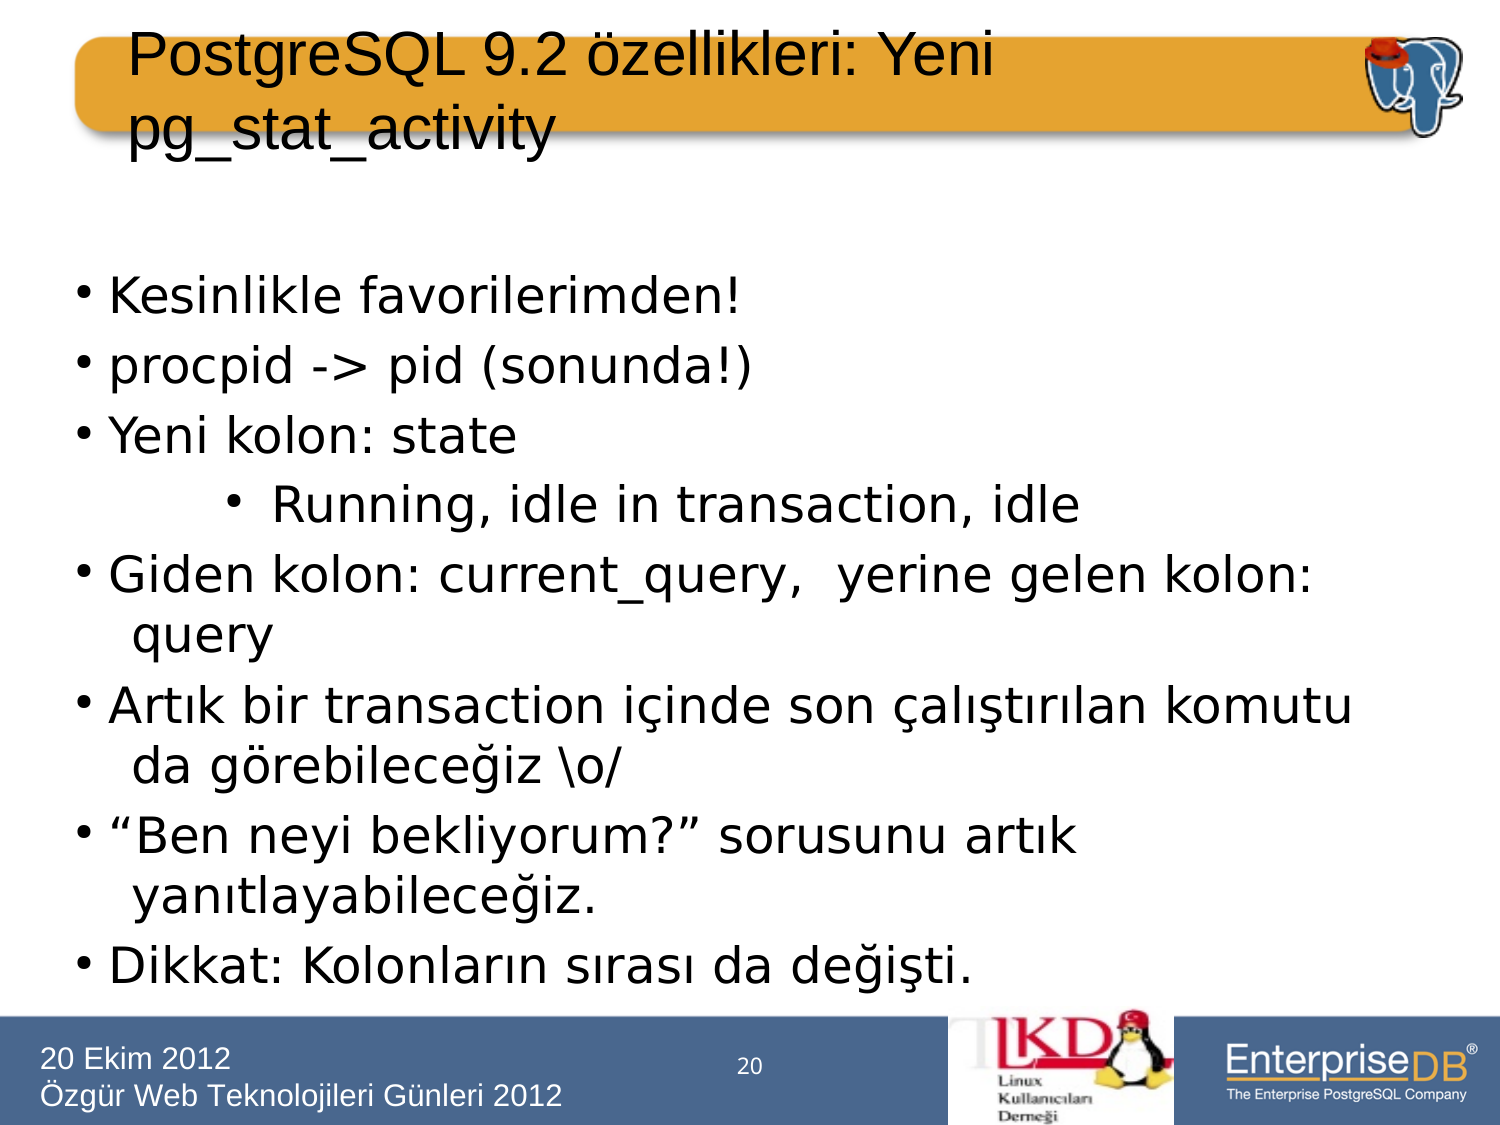

# PostgreSQL 9.2 özellikleri: Yeni pg_stat_activity
 Kesinlikle favorilerimden!
 procpid -> pid (sonunda!)
 Yeni kolon: state
Running, idle in transaction, idle
 Giden kolon: current_query, yerine gelen kolon: query
 Artık bir transaction içinde son çalıştırılan komutu da görebileceğiz \o/
 “Ben neyi bekliyorum?” sorusunu artık yanıtlayabileceğiz.
 Dikkat: Kolonların sırası da değişti.